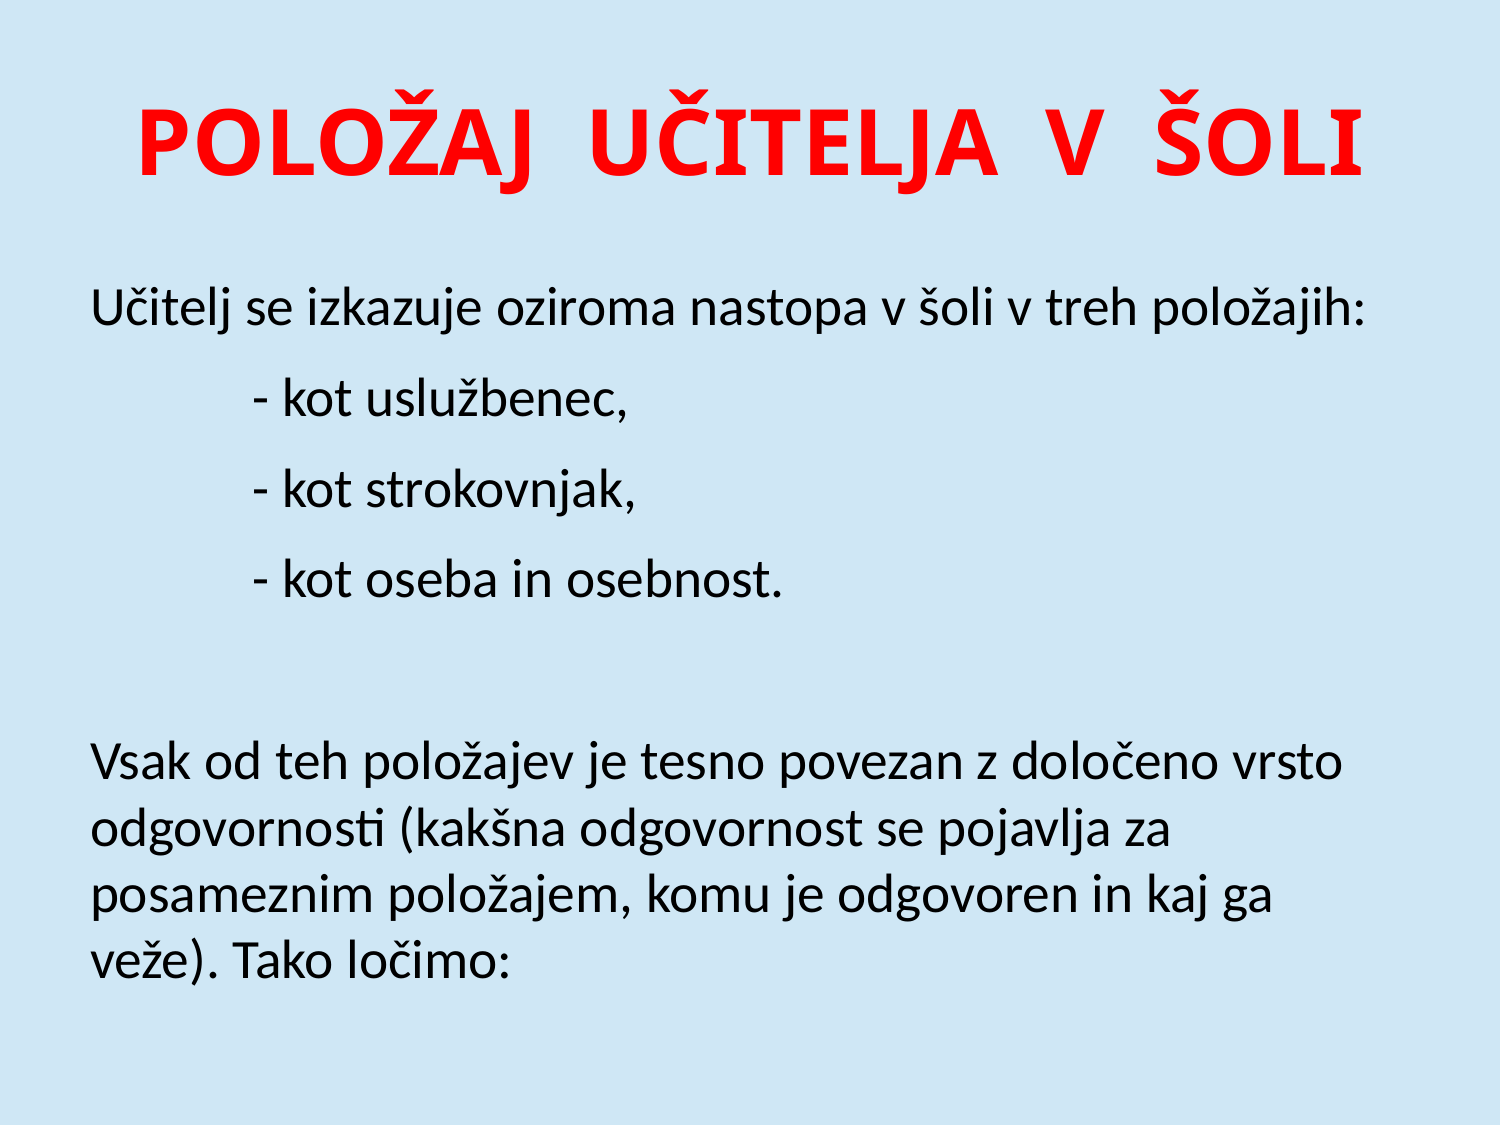

# POLOŽAJ UČITELJA V ŠOLI
Učitelj se izkazuje oziroma nastopa v šoli v treh položajih:
 - kot uslužbenec,
 - kot strokovnjak,
 - kot oseba in osebnost.
Vsak od teh položajev je tesno povezan z določeno vrsto odgovornosti (kakšna odgovornost se pojavlja za posameznim položajem, komu je odgovoren in kaj ga veže). Tako ločimo: